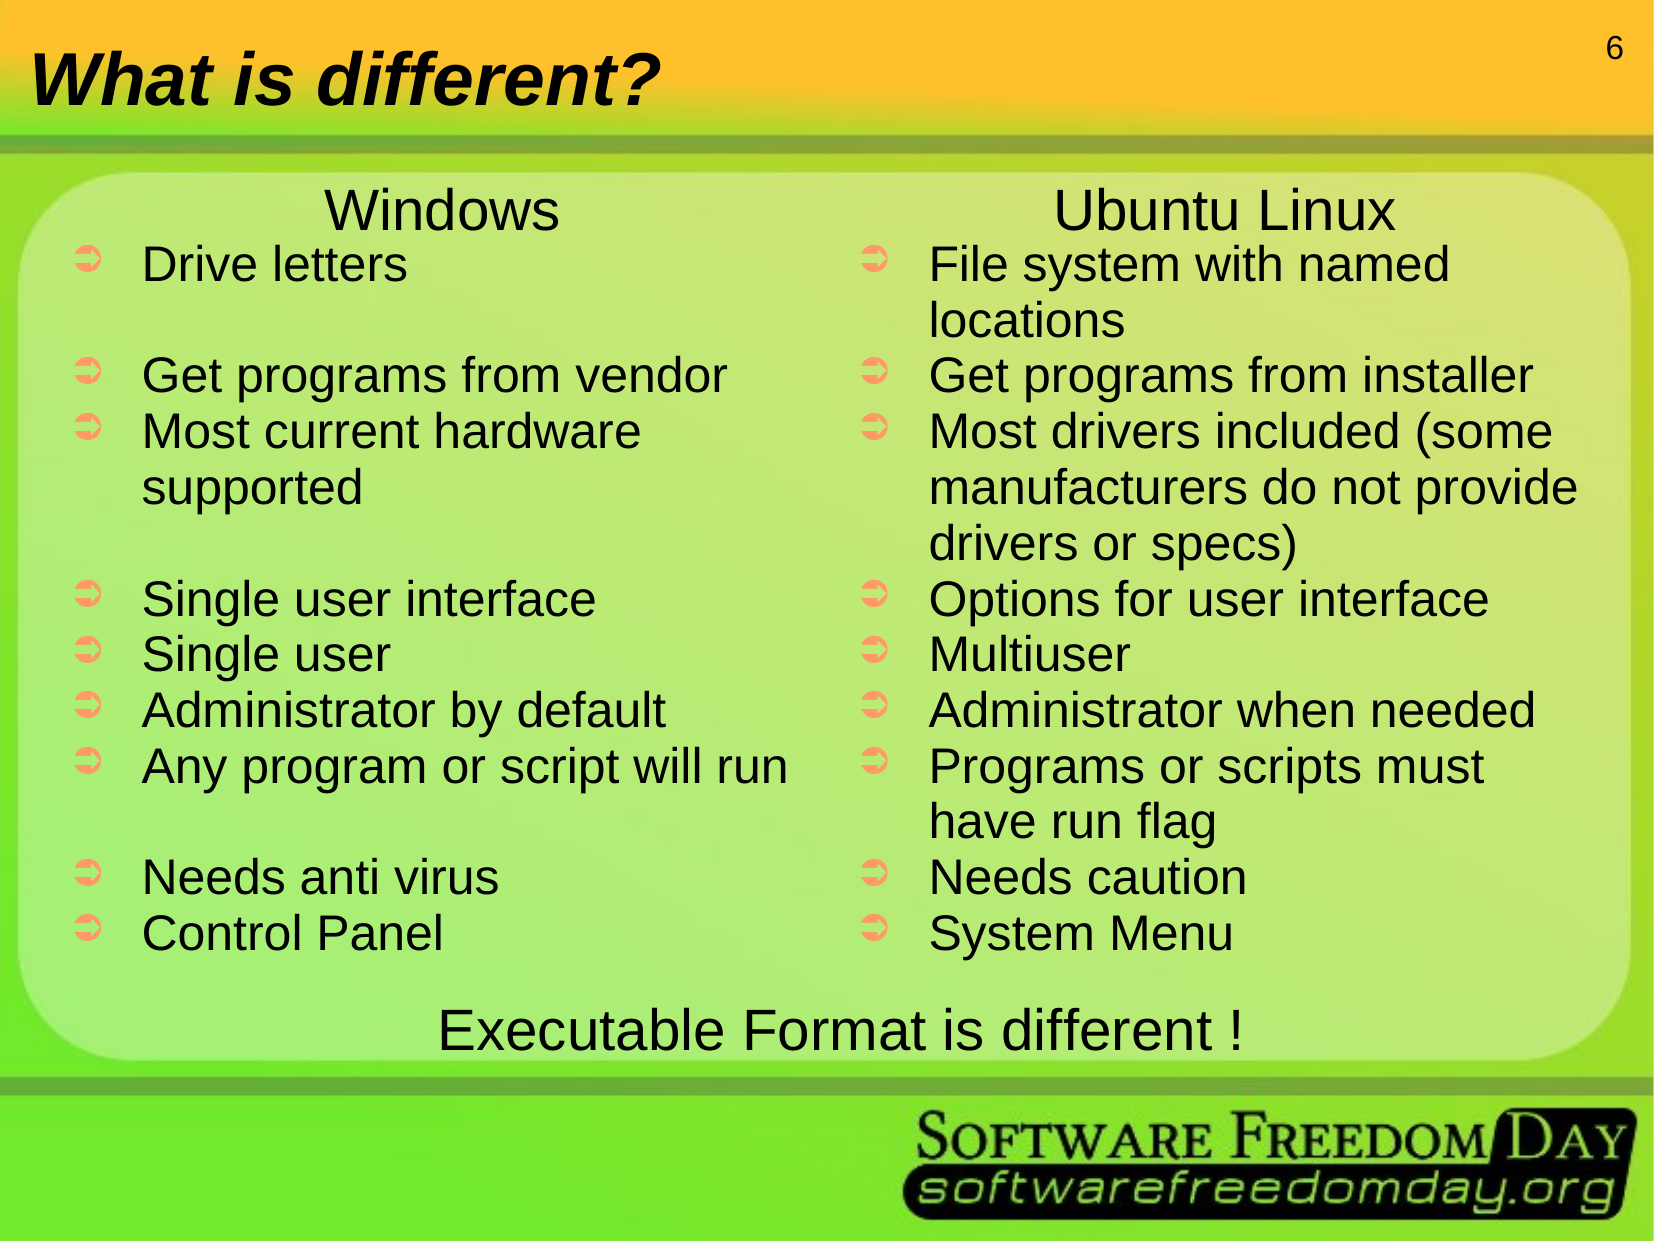

# What is different?
Windows
Ubuntu Linux
Drive letters
Get programs from vendor
Most current hardware supported
Single user interface
Single user
Administrator by default
Any program or script will run
Needs anti virus
Control Panel
File system with named locations
Get programs from installer
Most drivers included (some manufacturers do not provide drivers or specs)
Options for user interface
Multiuser
Administrator when needed
Programs or scripts must have run flag
Needs caution
System Menu
Executable Format is different !